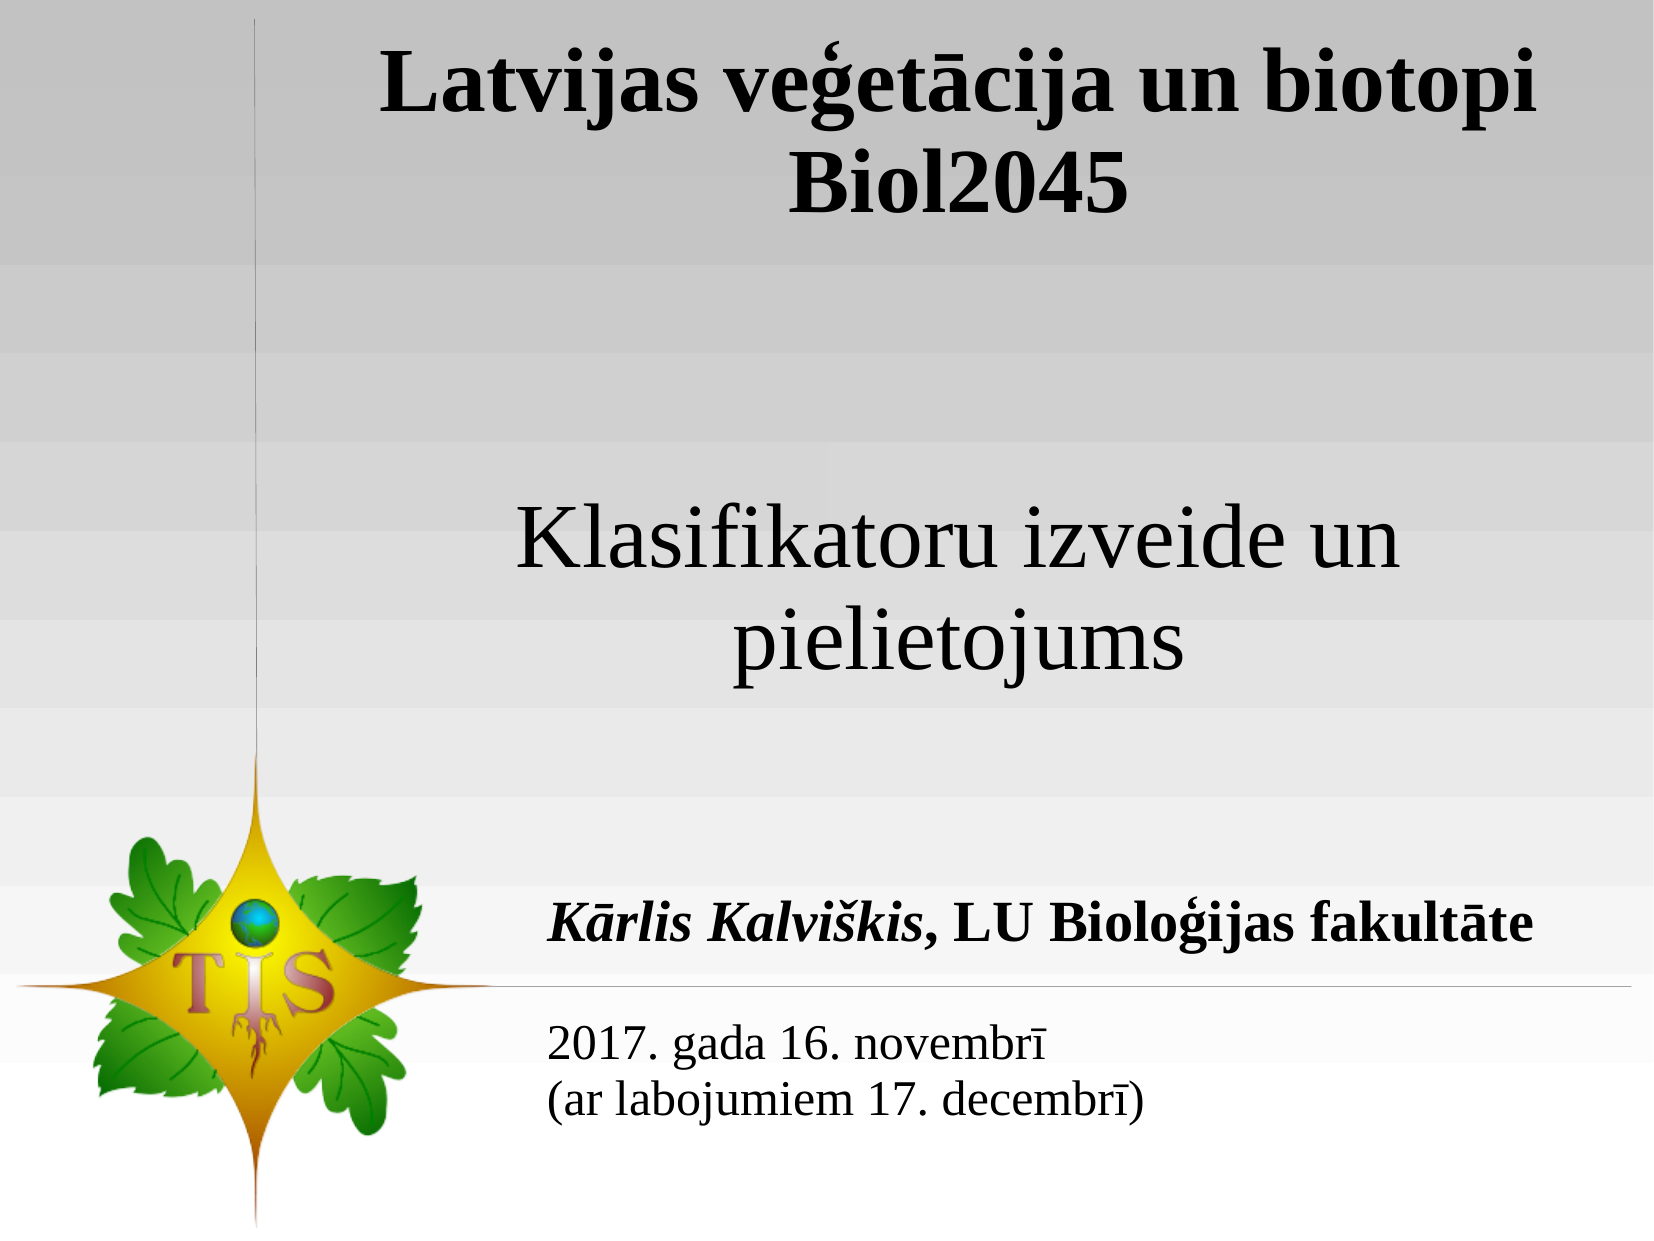

# Klasifikatoru izveide un pielietojums
2017. gada 16. novembrī
(ar labojumiem 17. decembrī)